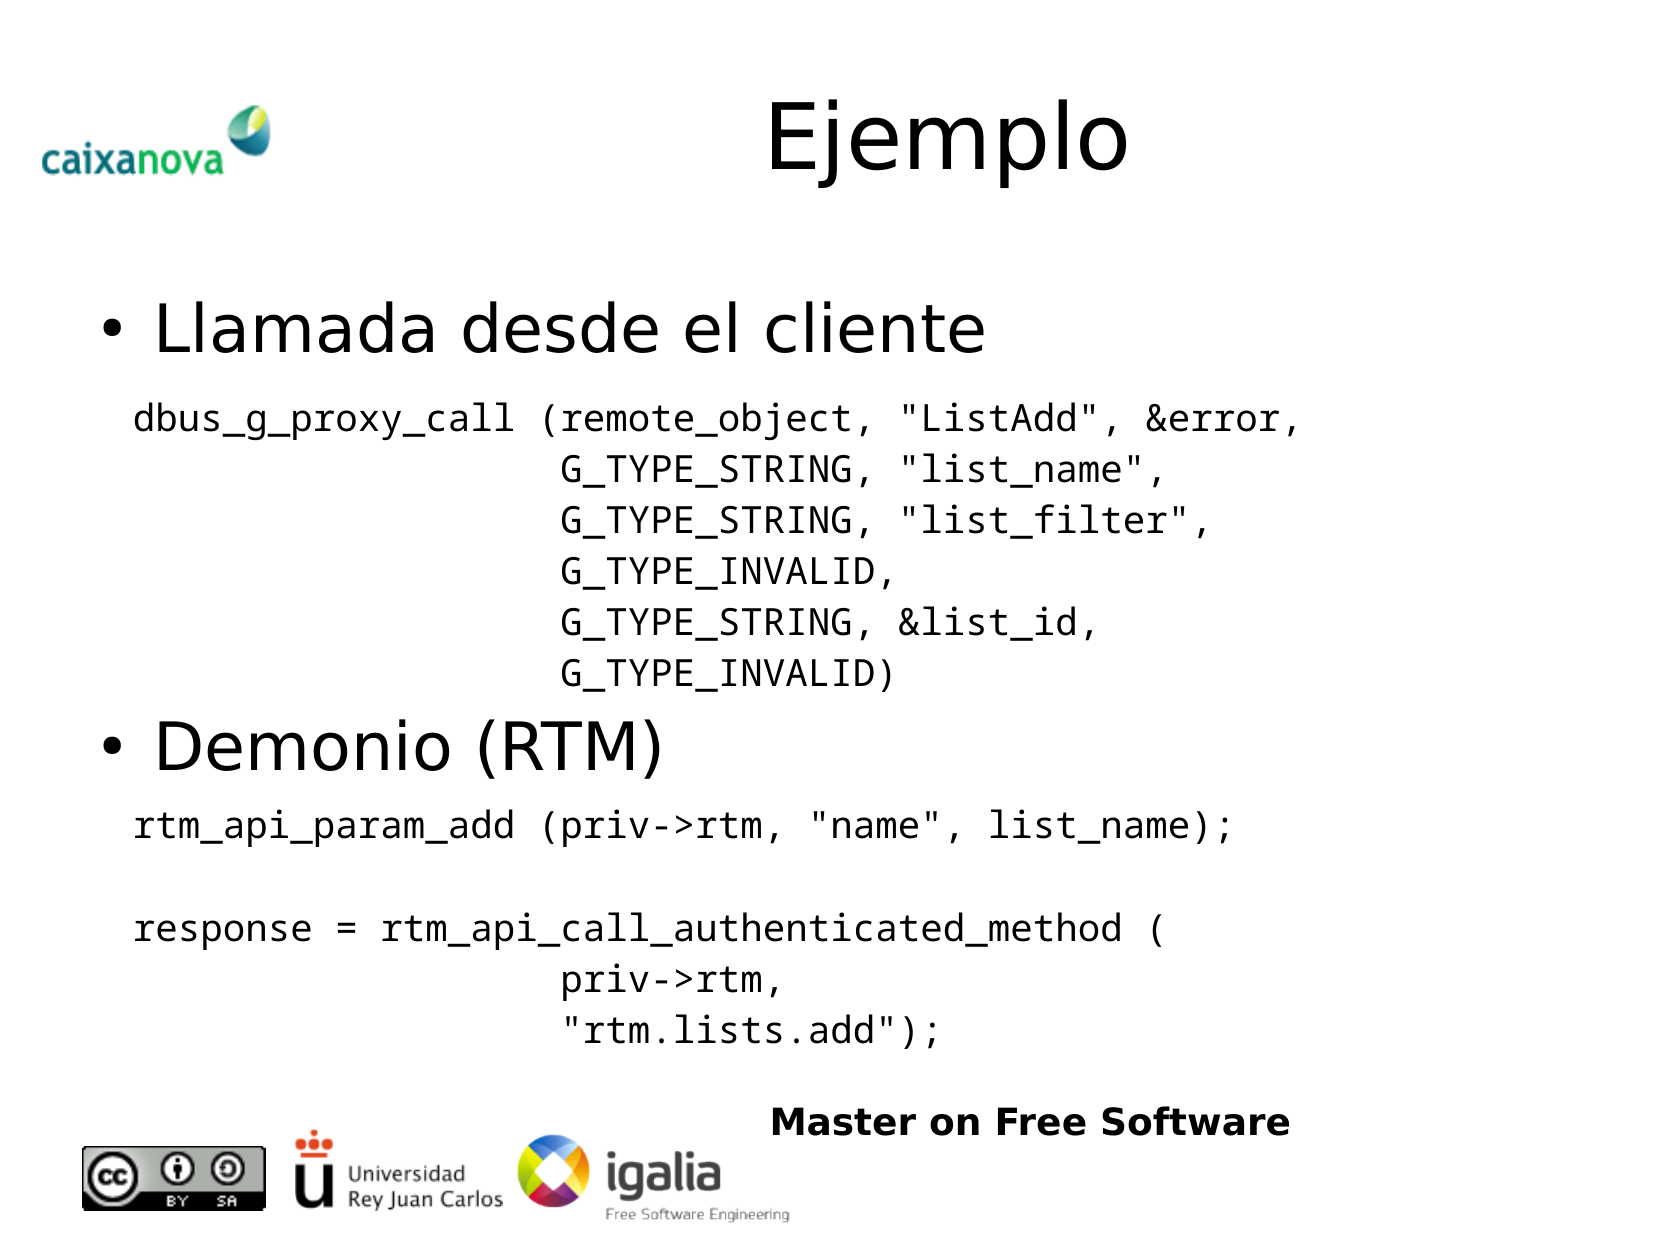

# Ejemplo
Llamada desde el cliente
Demonio (RTM)
dbus_g_proxy_call (remote_object, "ListAdd", &error,
 G_TYPE_STRING, "list_name",
 G_TYPE_STRING, "list_filter",
 G_TYPE_INVALID,
 G_TYPE_STRING, &list_id,
 G_TYPE_INVALID)
rtm_api_param_add (priv->rtm, "name", list_name);
response = rtm_api_call_authenticated_method (
 priv->rtm,
 "rtm.lists.add");